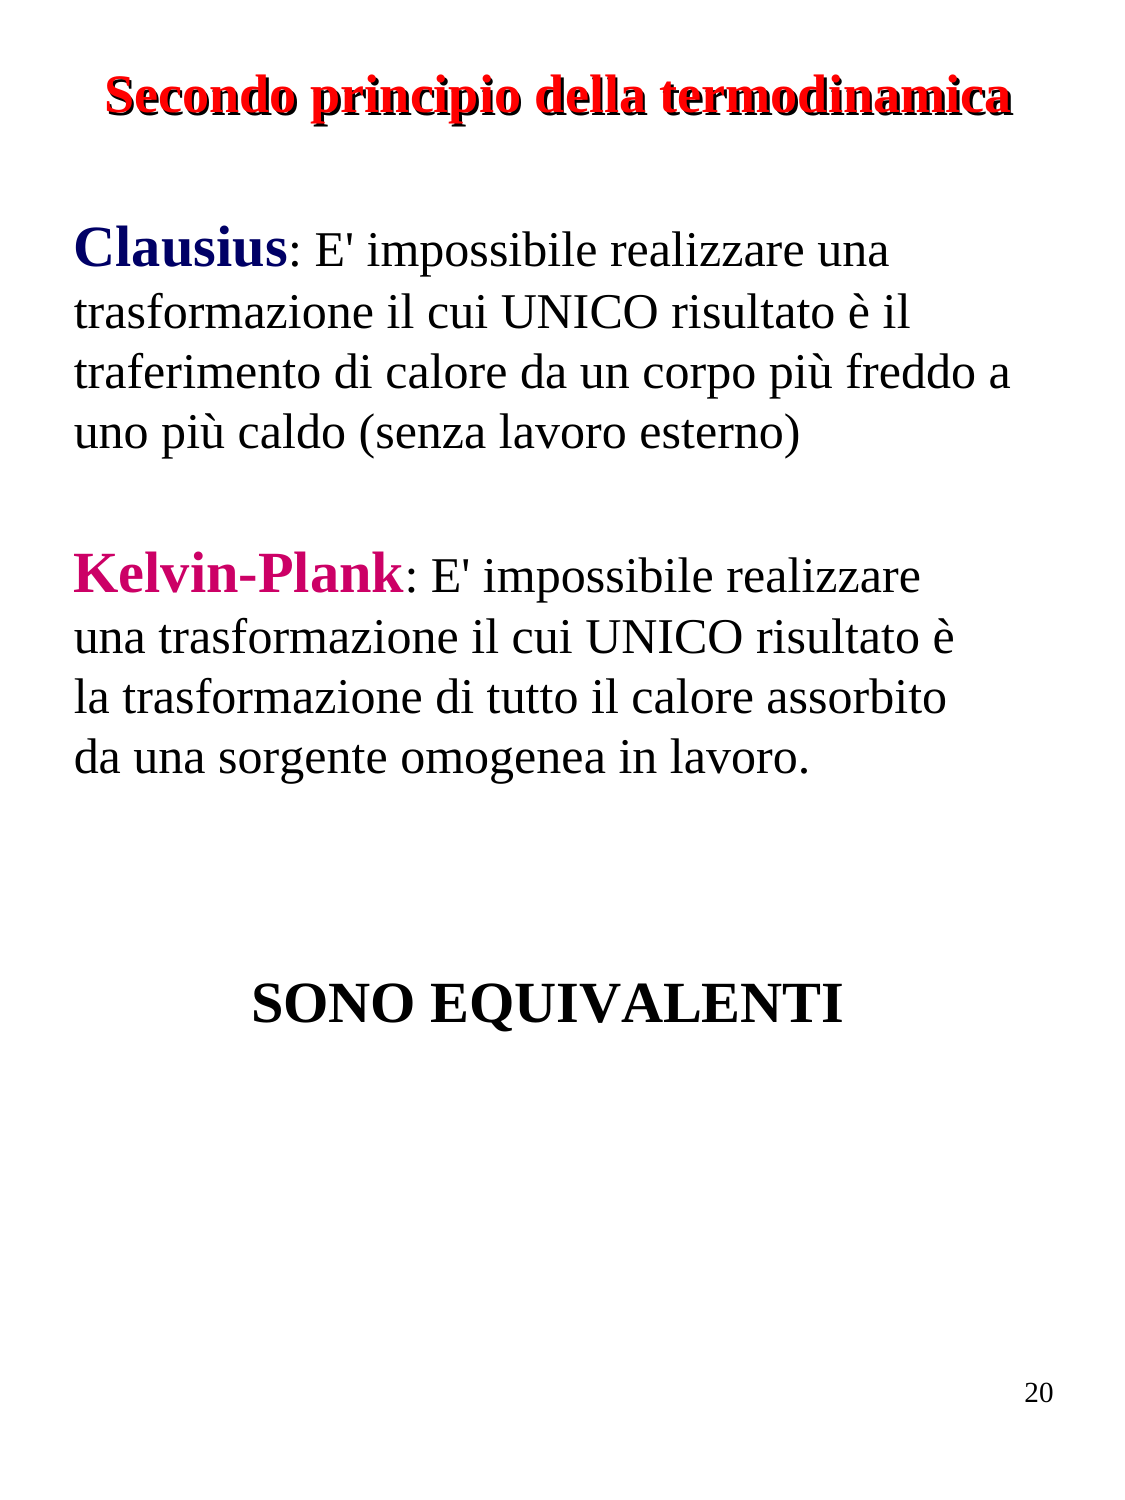

Secondo principio della termodinamica
Clausius: E' impossibile realizzare una trasformazione il cui UNICO risultato è il traferimento di calore da un corpo più freddo a uno più caldo (senza lavoro esterno)
Kelvin-Plank: E' impossibile realizzare una trasformazione il cui UNICO risultato è la trasformazione di tutto il calore assorbito da una sorgente omogenea in lavoro.
SONO EQUIVALENTI
Per gas monoatomico.